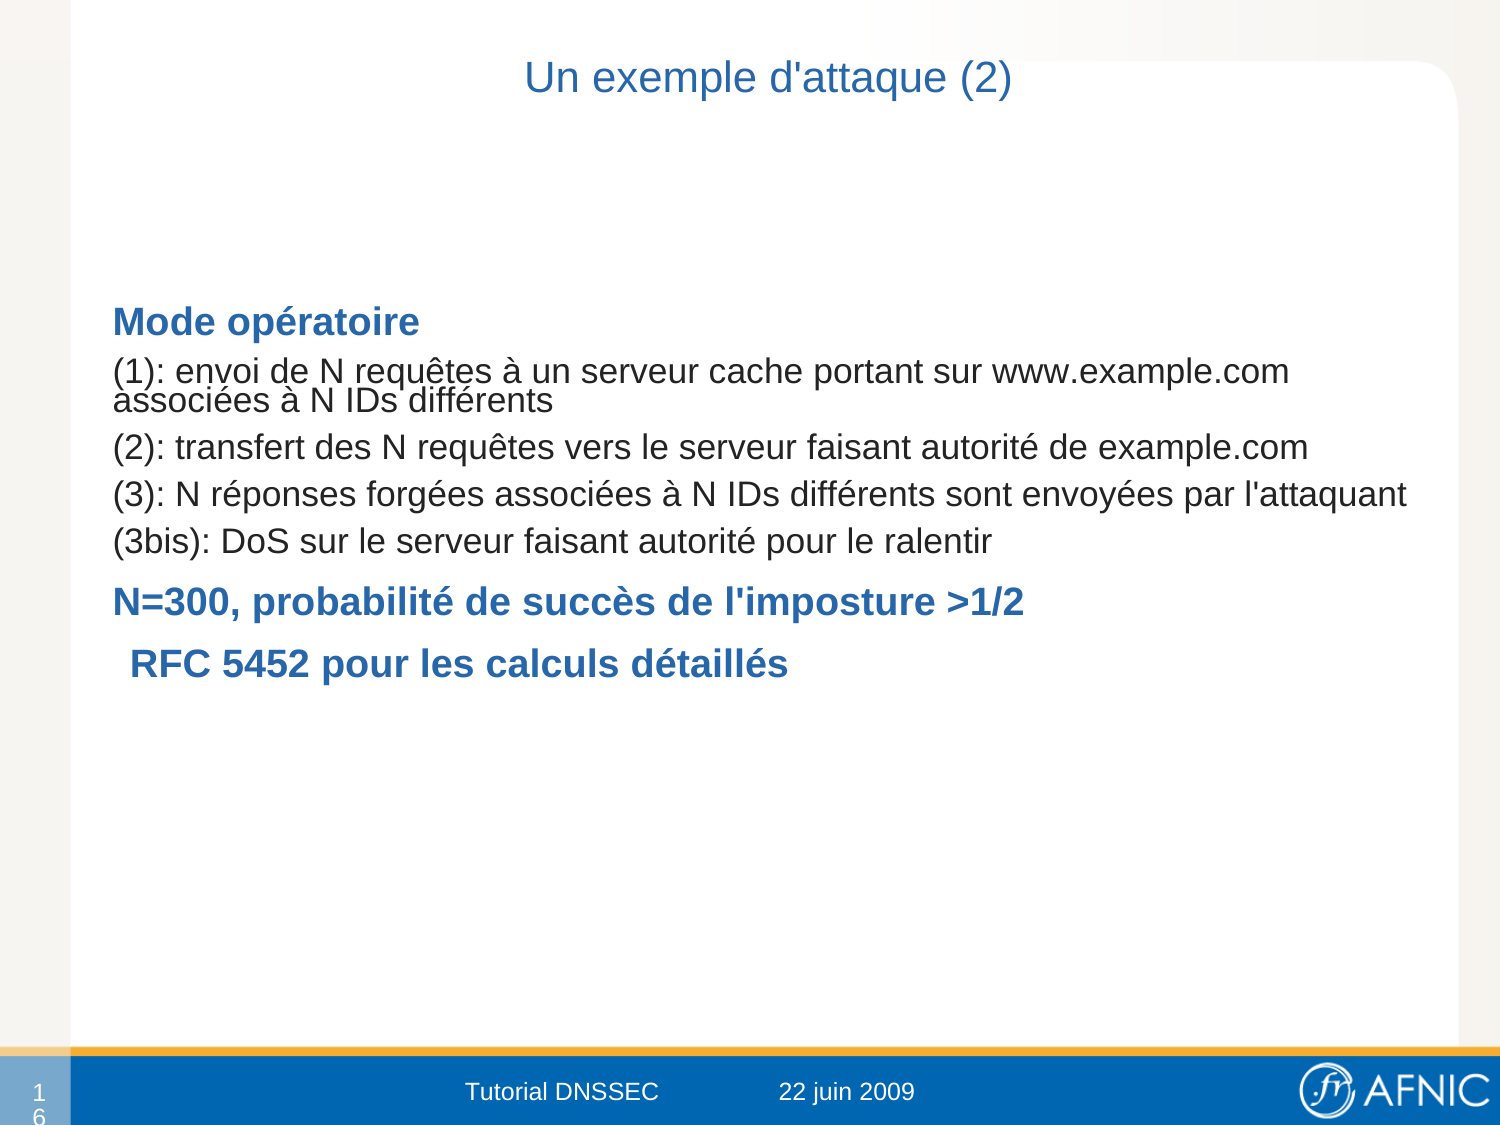

# Un exemple d'attaque (2)
Mode opératoire
(1): envoi de N requêtes à un serveur cache portant sur www.example.com associées à N IDs différents
(2): transfert des N requêtes vers le serveur faisant autorité de example.com
(3): N réponses forgées associées à N IDs différents sont envoyées par l'attaquant
(3bis): DoS sur le serveur faisant autorité pour le ralentir
N=300, probabilité de succès de l'imposture >1/2
RFC 5452 pour les calculs détaillés